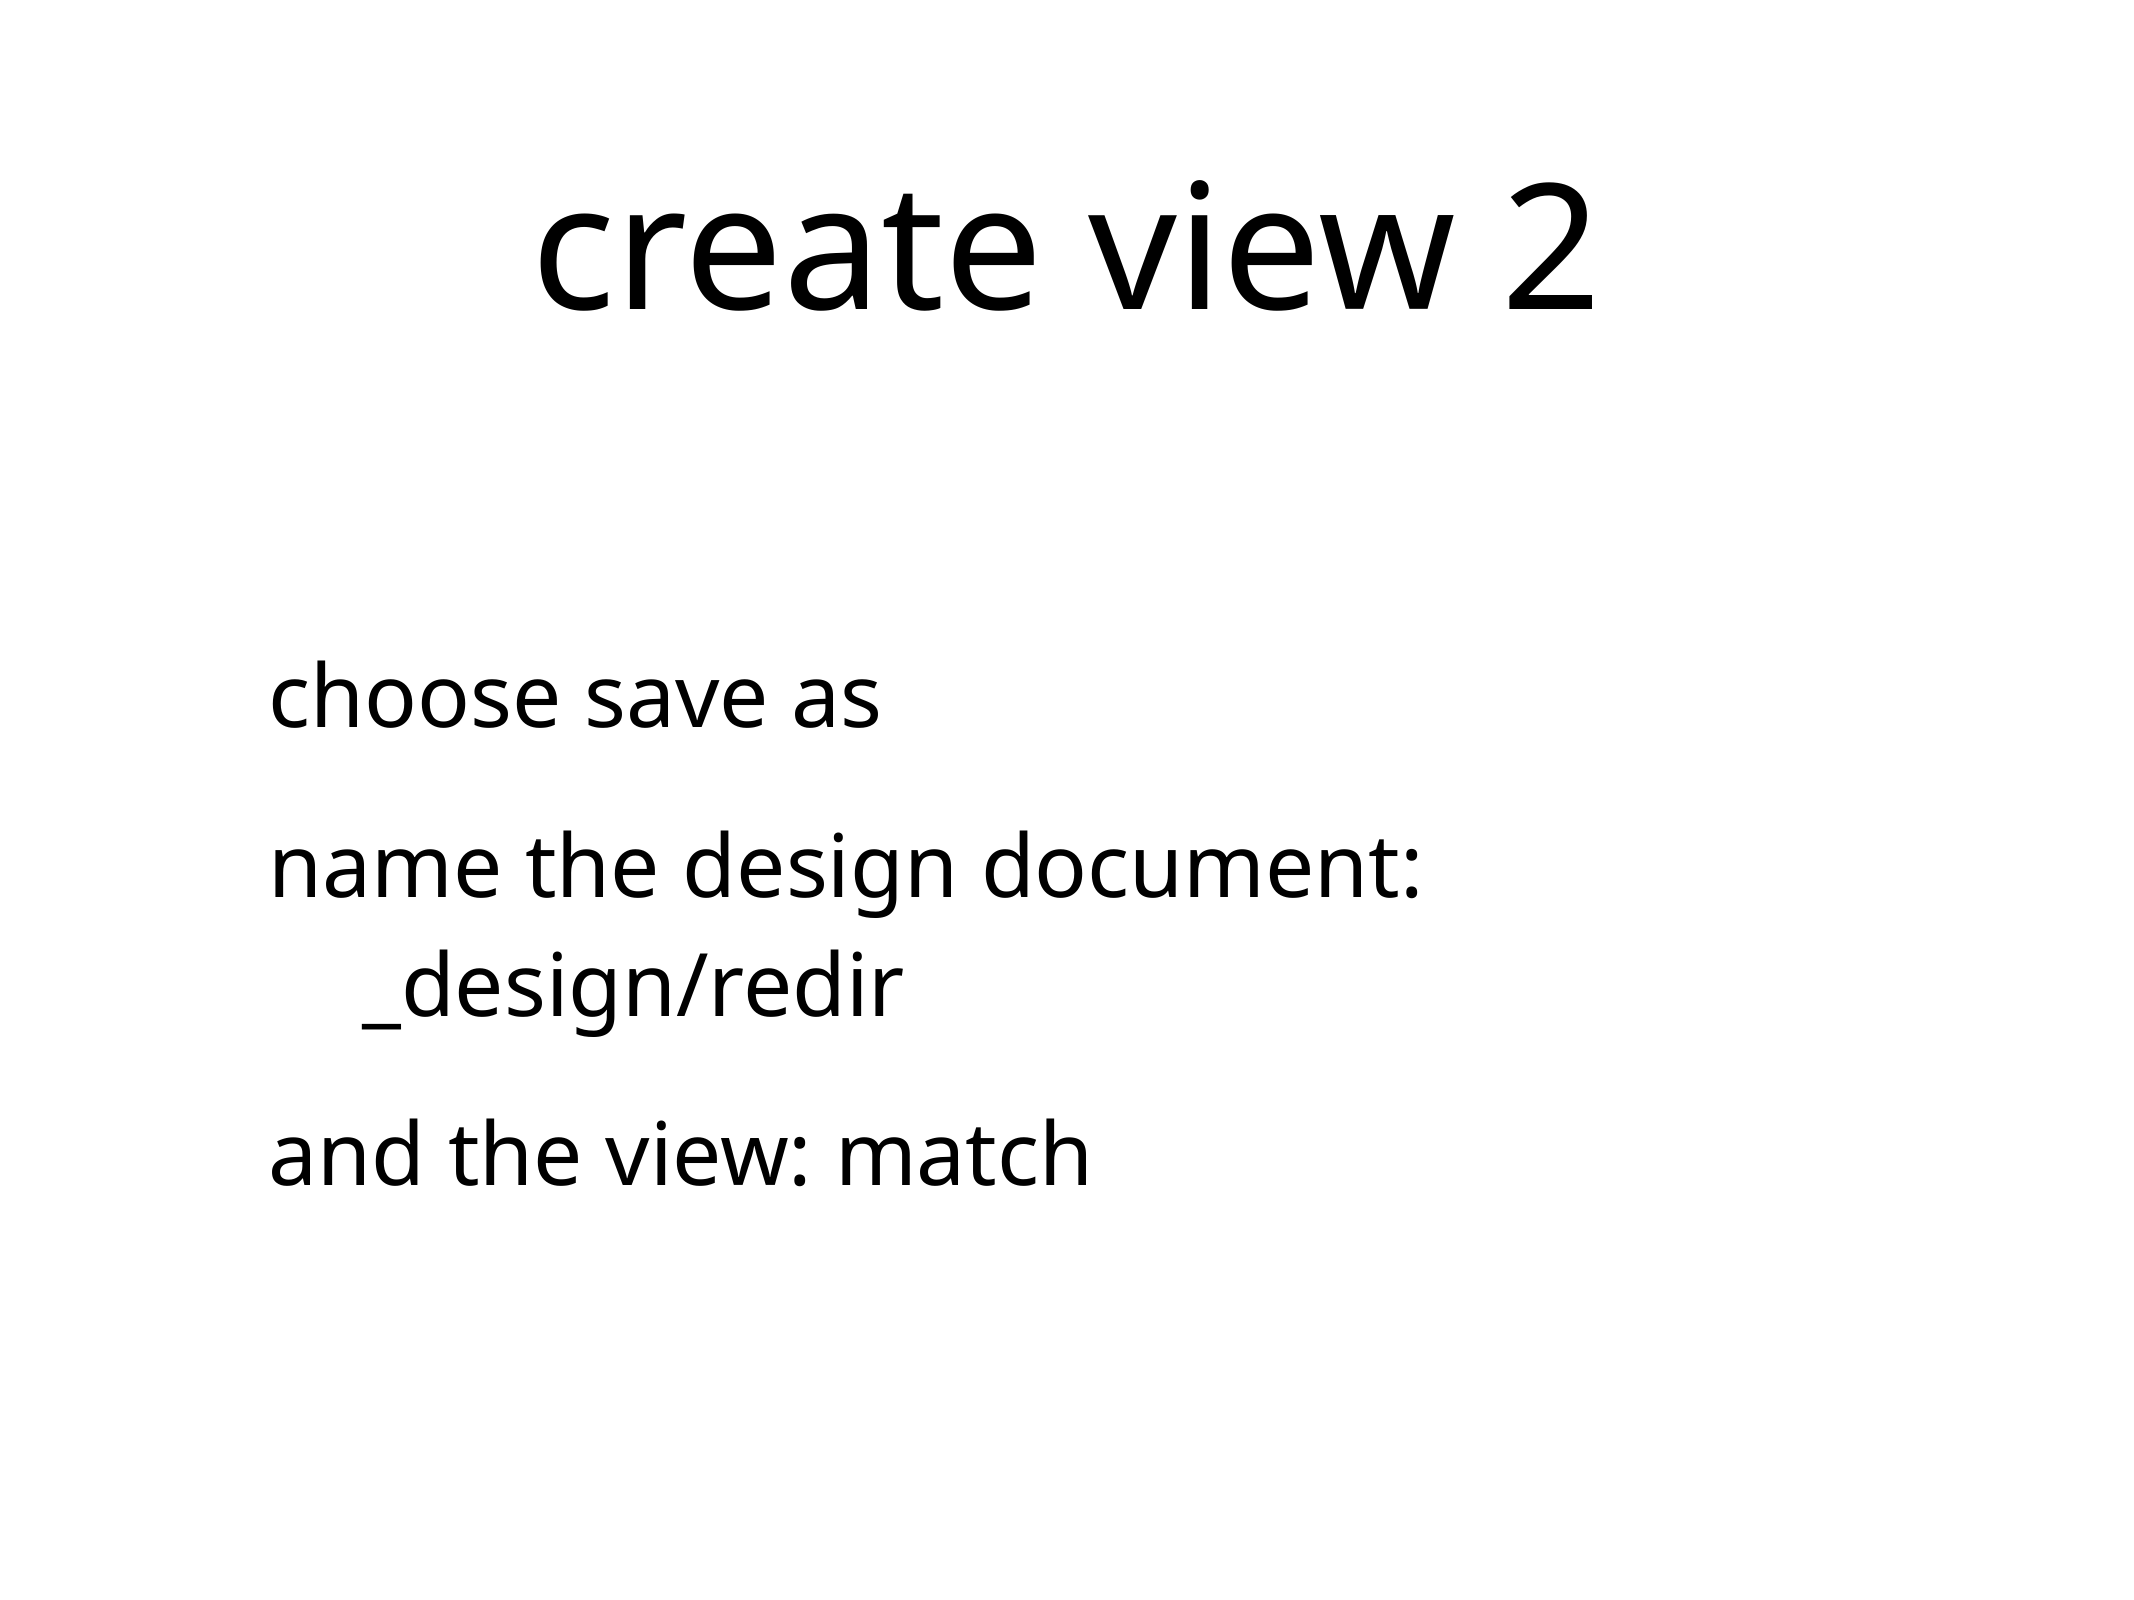

# create view 2
choose save as
name the design document: _design/redir
and the view: match